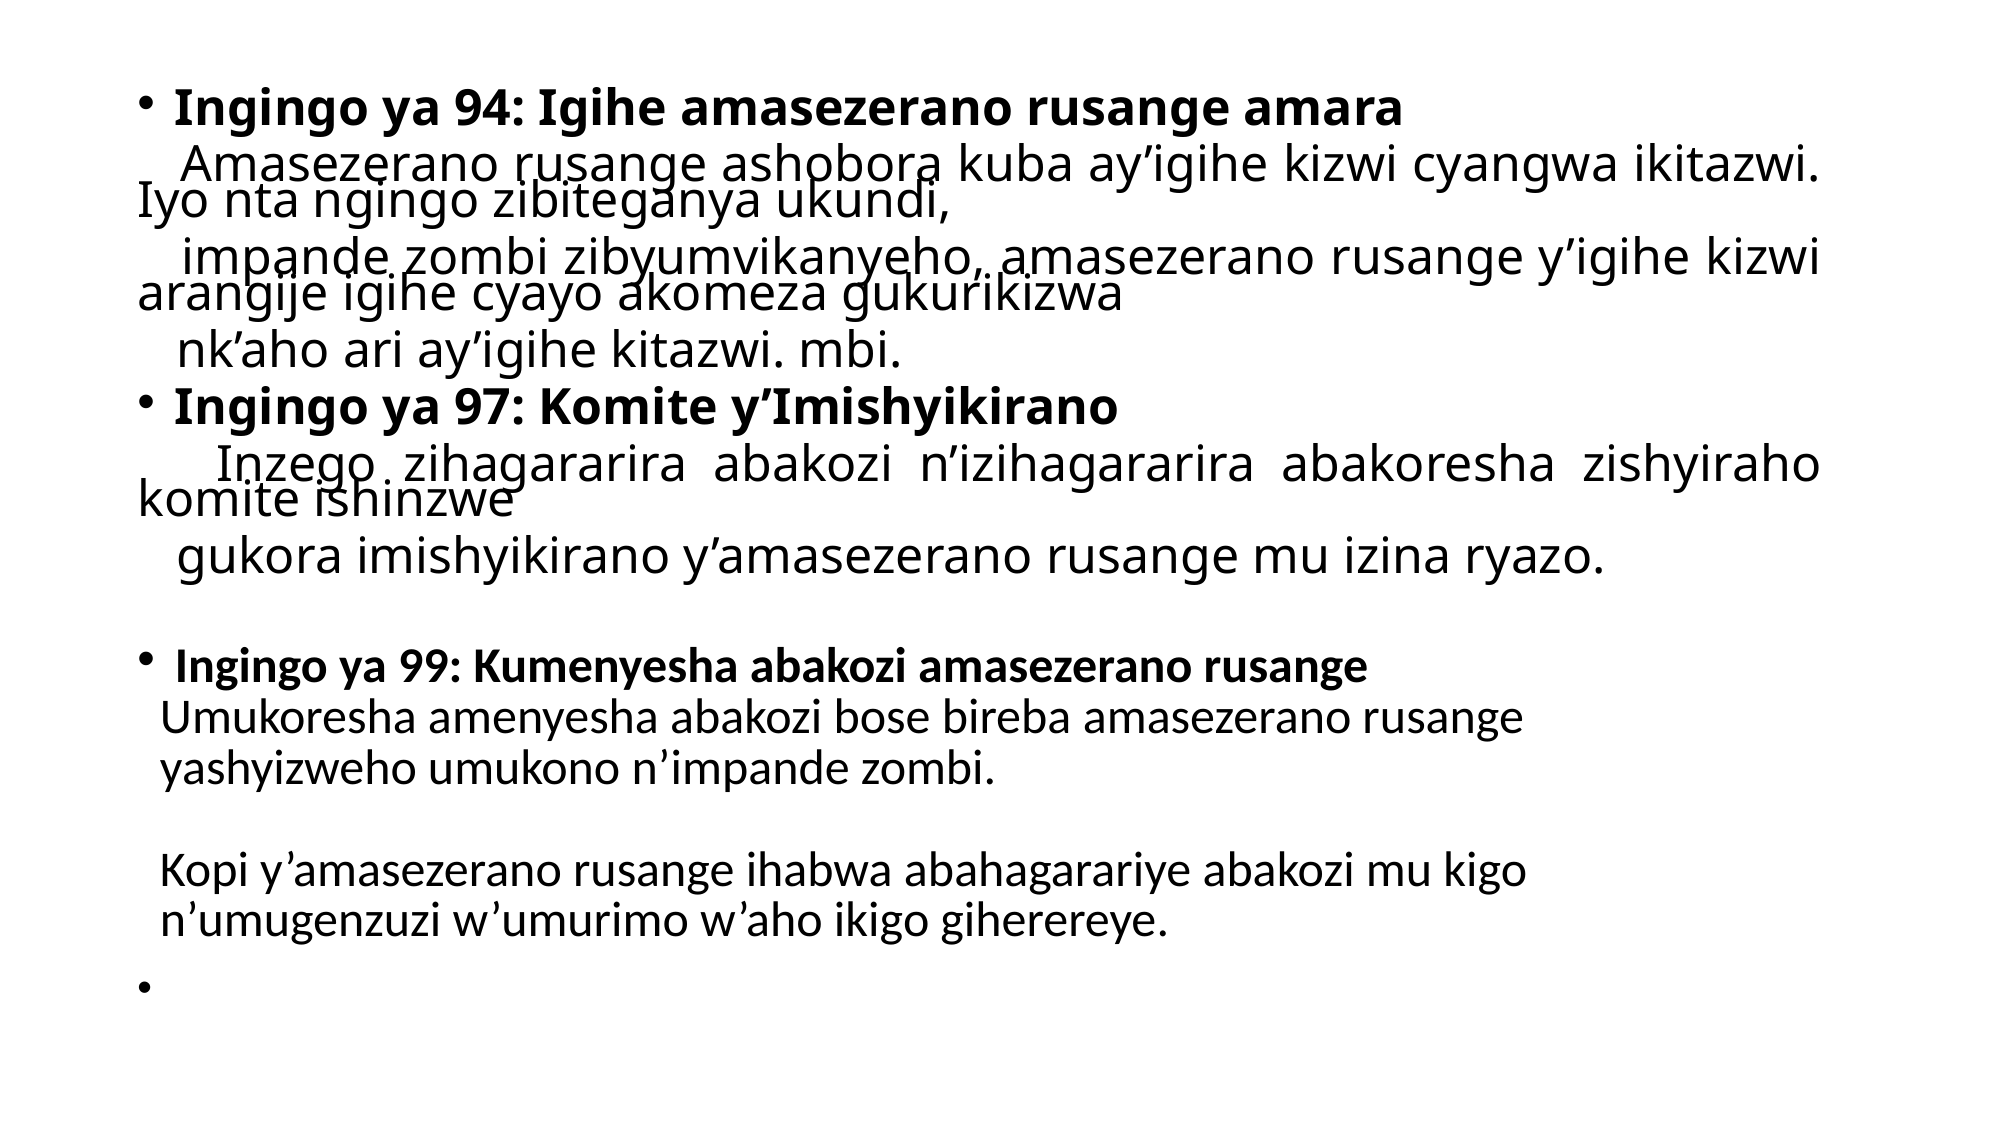

# Ingingo ya 94: Igihe amasezerano rusange amara
 Amasezerano rusange ashobora kuba ay’igihe kizwi cyangwa ikitazwi. Iyo nta ngingo zibiteganya ukundi,
 impande zombi zibyumvikanyeho, amasezerano rusange y’igihe kizwi arangije igihe cyayo akomeza gukurikizwa
 nk’aho ari ay’igihe kitazwi. mbi.
Ingingo ya 97: Komite y’Imishyikirano
 Inzego zihagararira abakozi n’izihagararira abakoresha zishyiraho komite ishinzwe
 gukora imishyikirano y’amasezerano rusange mu izina ryazo.
Ingingo ya 99: Kumenyesha abakozi amasezerano rusange
 Umukoresha amenyesha abakozi bose bireba amasezerano rusange
 yashyizweho umukono n’impande zombi.
 Kopi y’amasezerano rusange ihabwa abahagarariye abakozi mu kigo
 n’umugenzuzi w’umurimo w’aho ikigo giherereye.